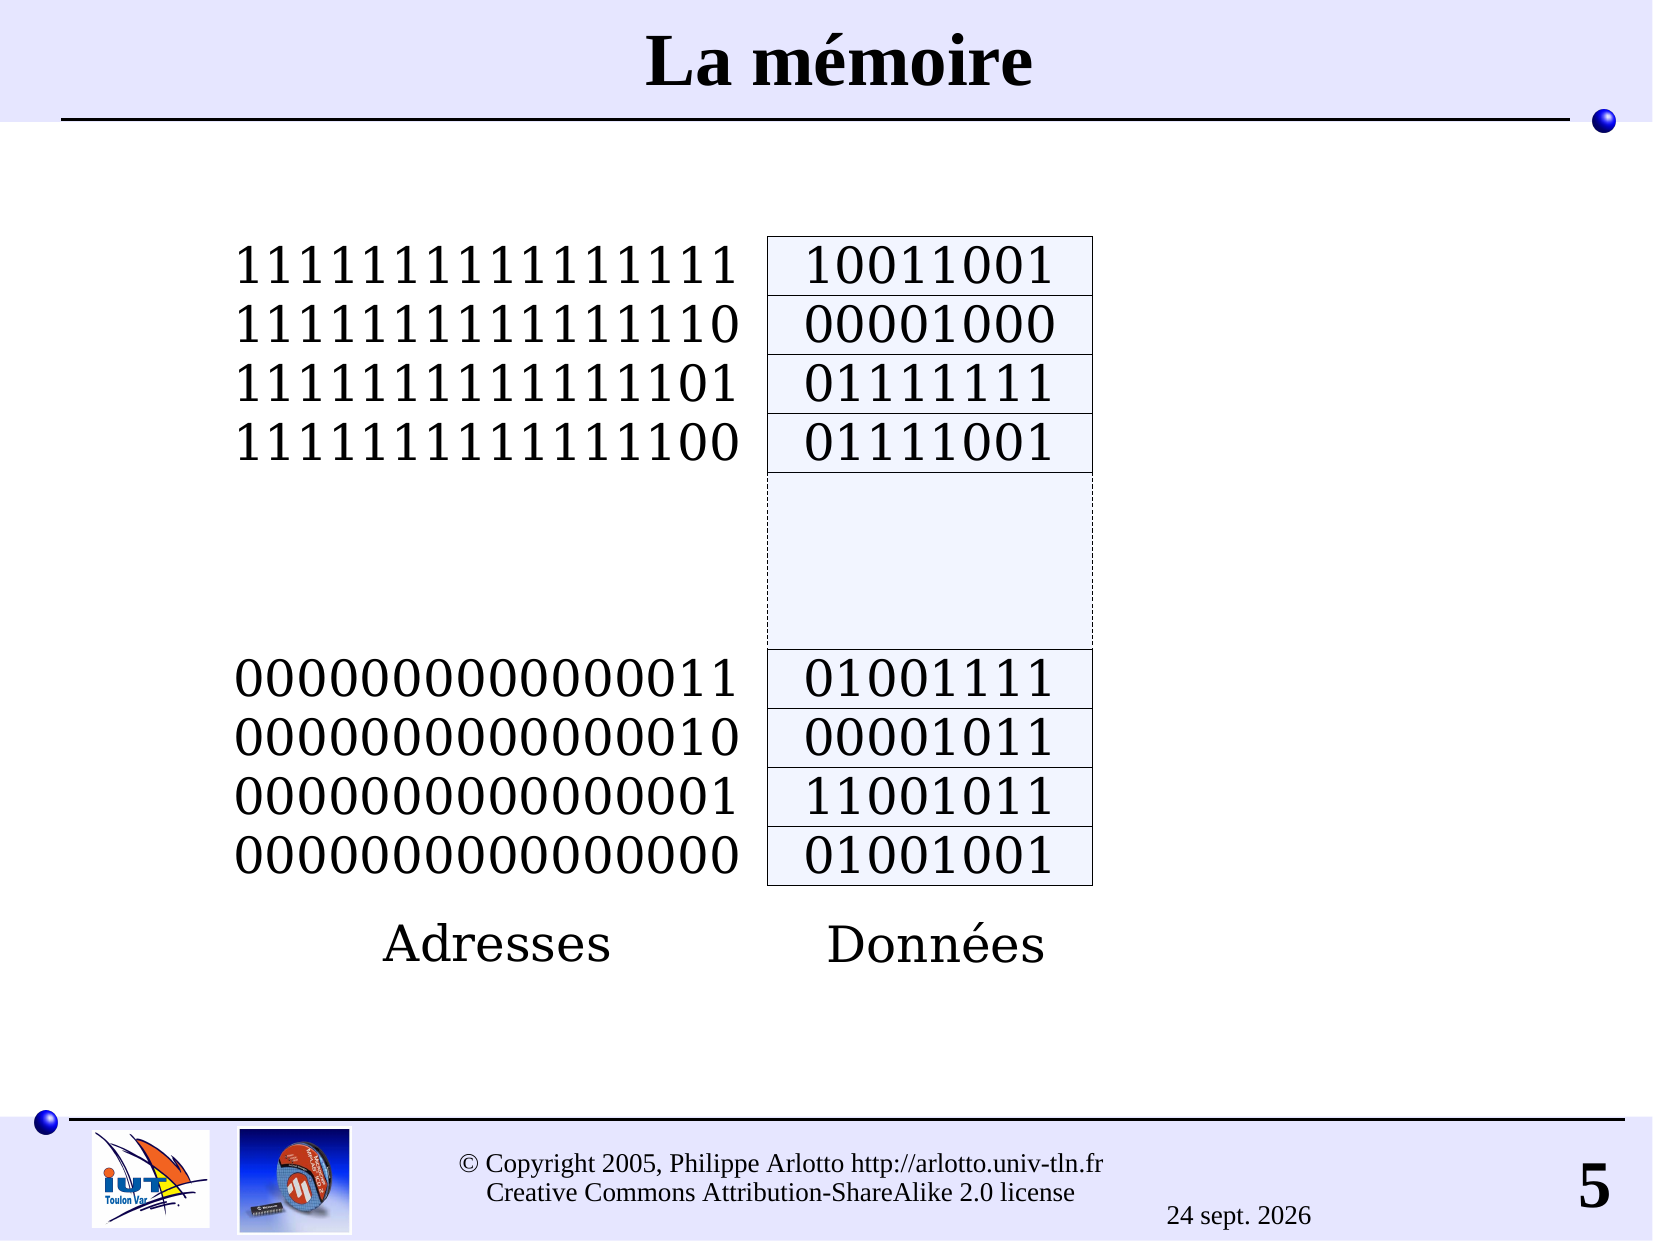

# La mémoire
1111111111111111
10011001
1111111111111110
00001000
1111111111111101
01111111
1111111111111100
01111001
0000000000000011
01001111
0000000000000010
00001011
0000000000000001
11001011
0000000000000000
01001001
Adresses
Données